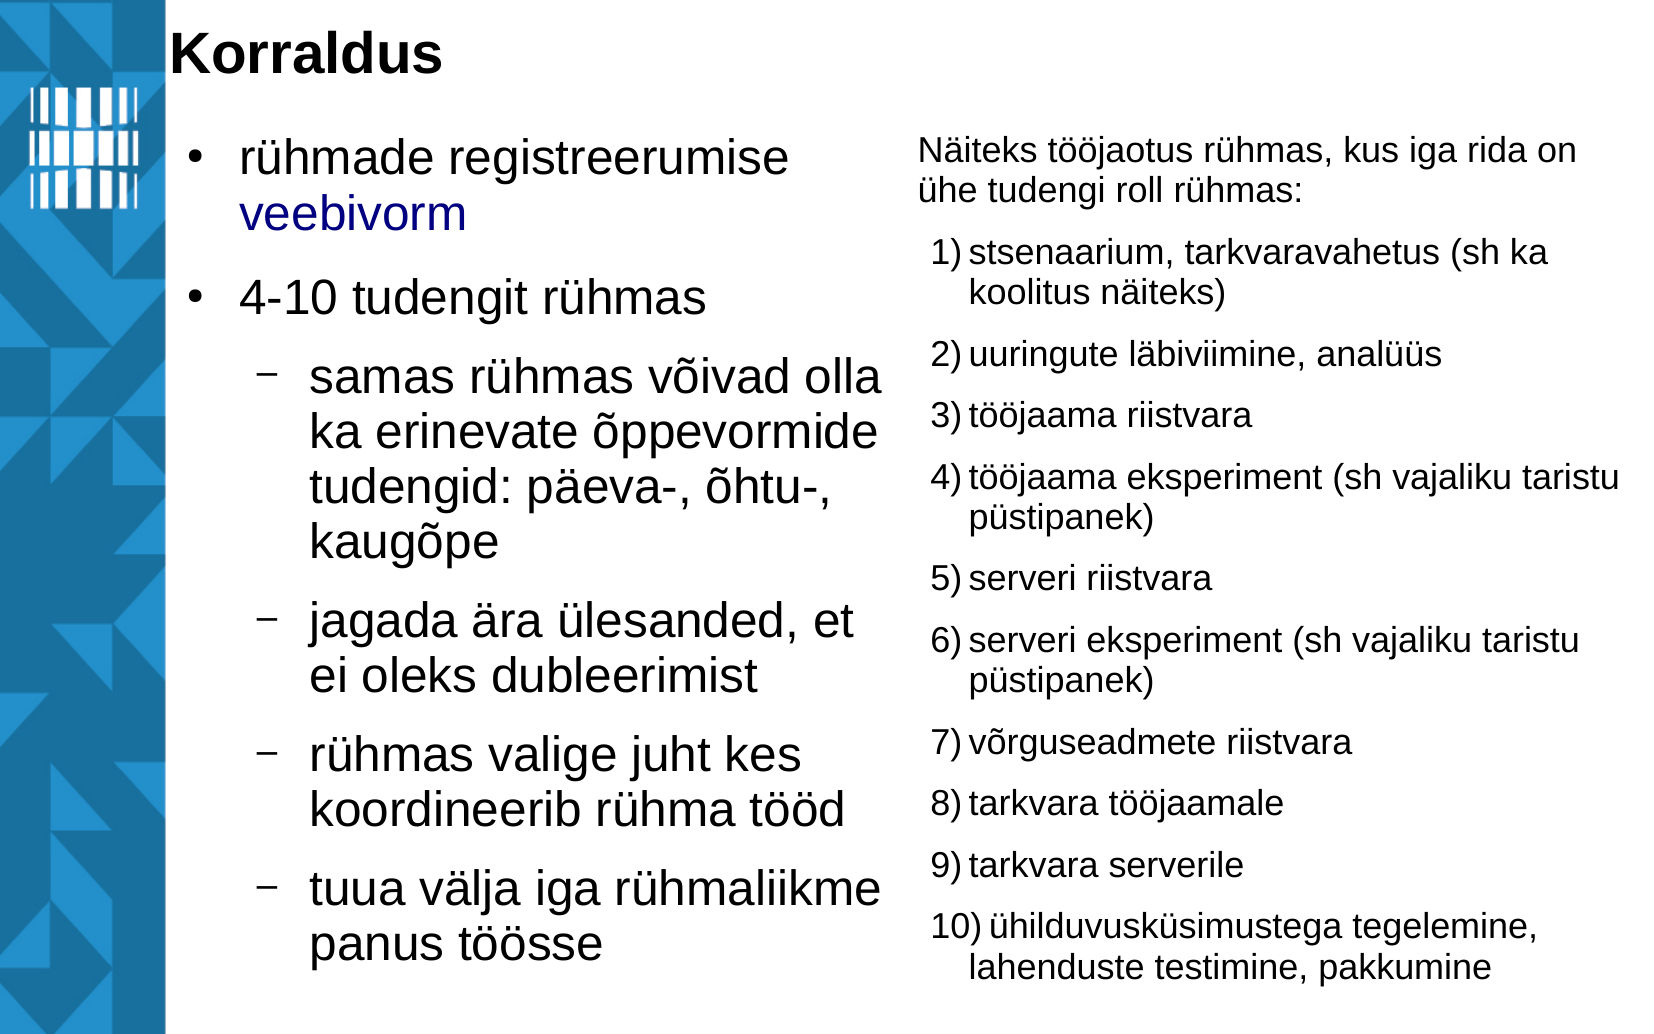

# Korraldus
rühmade registreerumise veebivorm
4-10 tudengit rühmas
samas rühmas võivad olla ka erinevate õppevormide tudengid: päeva-, õhtu-, kaugõpe
jagada ära ülesanded, et ei oleks dubleerimist
rühmas valige juht kes koordineerib rühma tööd
tuua välja iga rühmaliikme panus töösse
Näiteks tööjaotus rühmas, kus iga rida on ühe tudengi roll rühmas:
stsenaarium, tarkvaravahetus (sh ka koolitus näiteks)
uuringute läbiviimine, analüüs
tööjaama riistvara
tööjaama eksperiment (sh vajaliku taristu püstipanek)
serveri riistvara
serveri eksperiment (sh vajaliku taristu püstipanek)
võrguseadmete riistvara
tarkvara tööjaamale
tarkvara serverile
 ühilduvusküsimustega tegelemine, lahenduste testimine, pakkumine